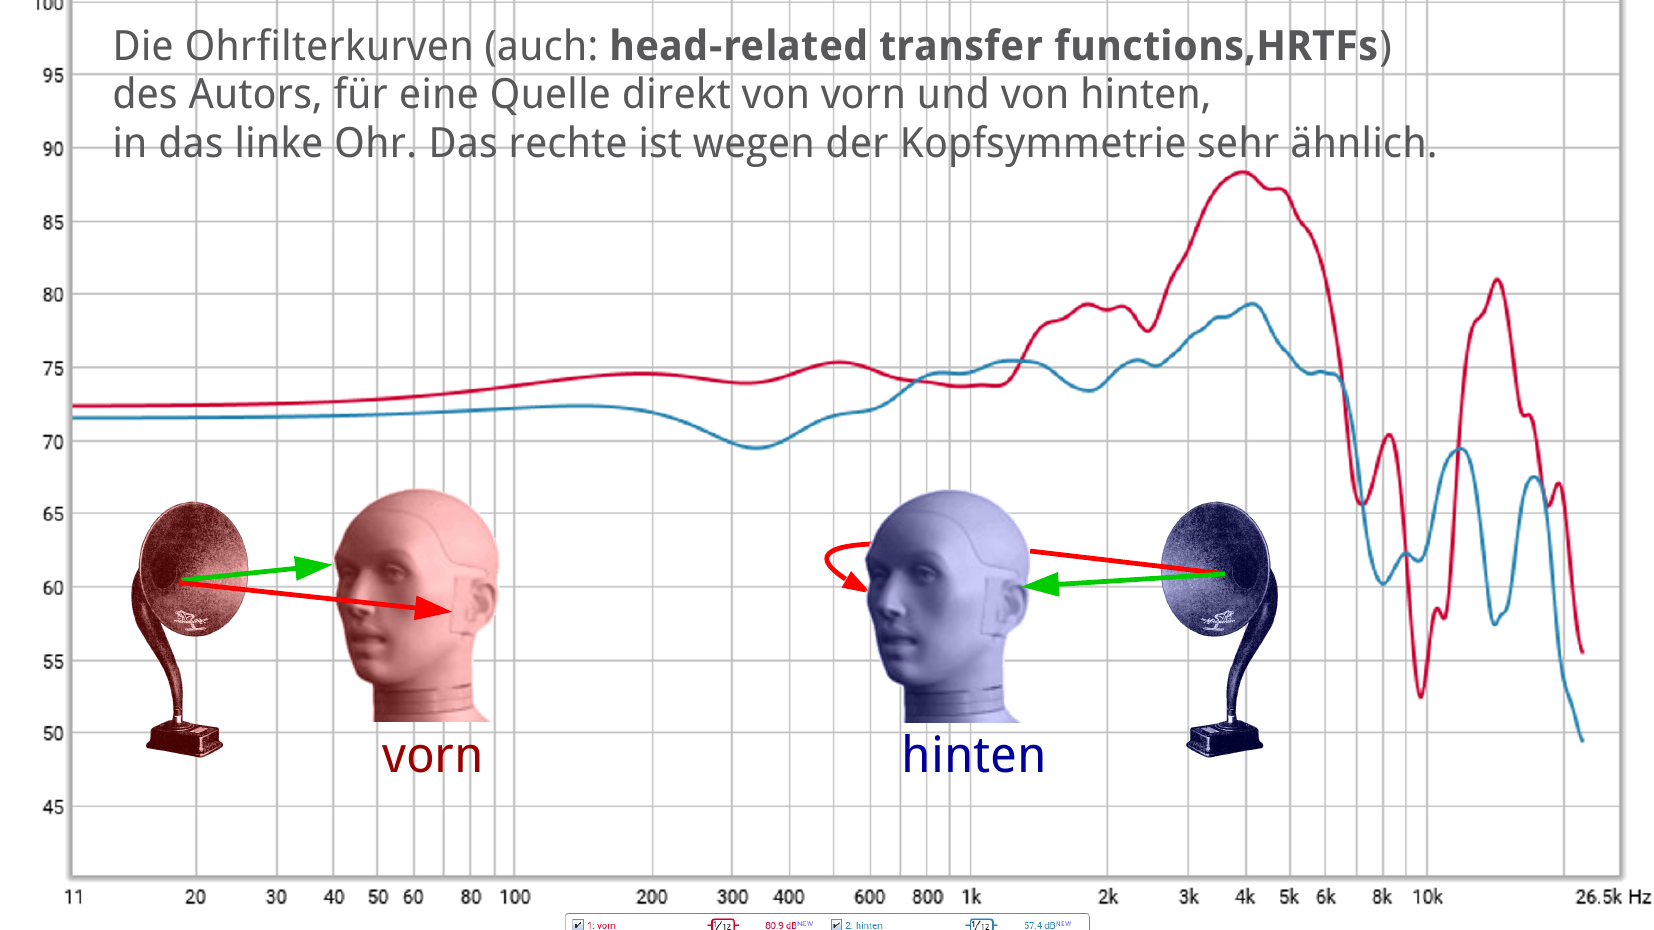

# Die Ohrfilterkurven (auch: head-related transfer functions,HRTFs) des Autors, für eine Quelle direkt von vorn und von hinten, in das linke Ohr. Das rechte ist wegen der Kopfsymmetrie sehr ähnlich.
vorn
hinten